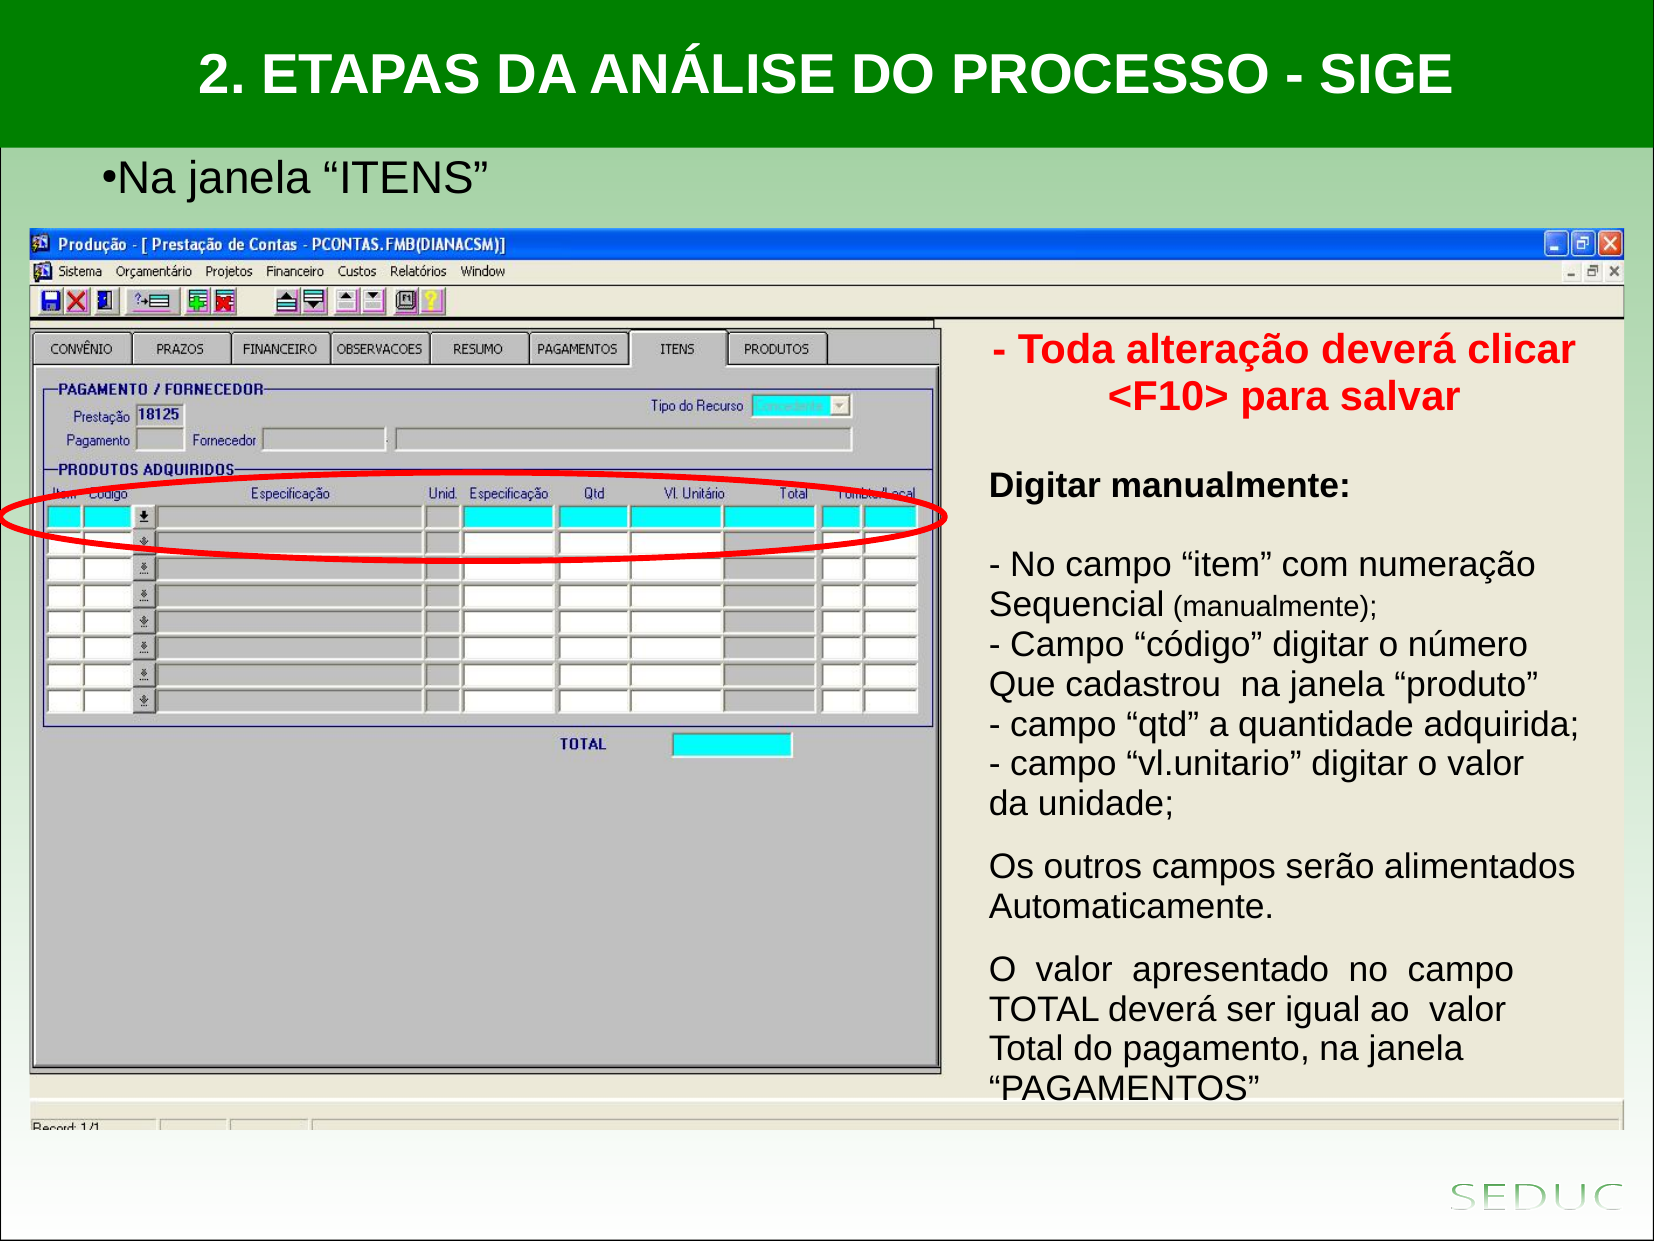

2. ETAPAS DA ANÁLISE DO PROCESSO - SIGE
Na janela “ITENS”
- Toda alteração deverá clicar
<F10> para salvar
Digitar manualmente:
- No campo “item” com numeração
Sequencial (manualmente);
- Campo “código” digitar o número
Que cadastrou na janela “produto”
- campo “qtd” a quantidade adquirida;
- campo “vl.unitario” digitar o valor
da unidade;
Os outros campos serão alimentados
Automaticamente.
O valor apresentado no campo
TOTAL deverá ser igual ao valor
Total do pagamento, na janela
“PAGAMENTOS”
SEDUC